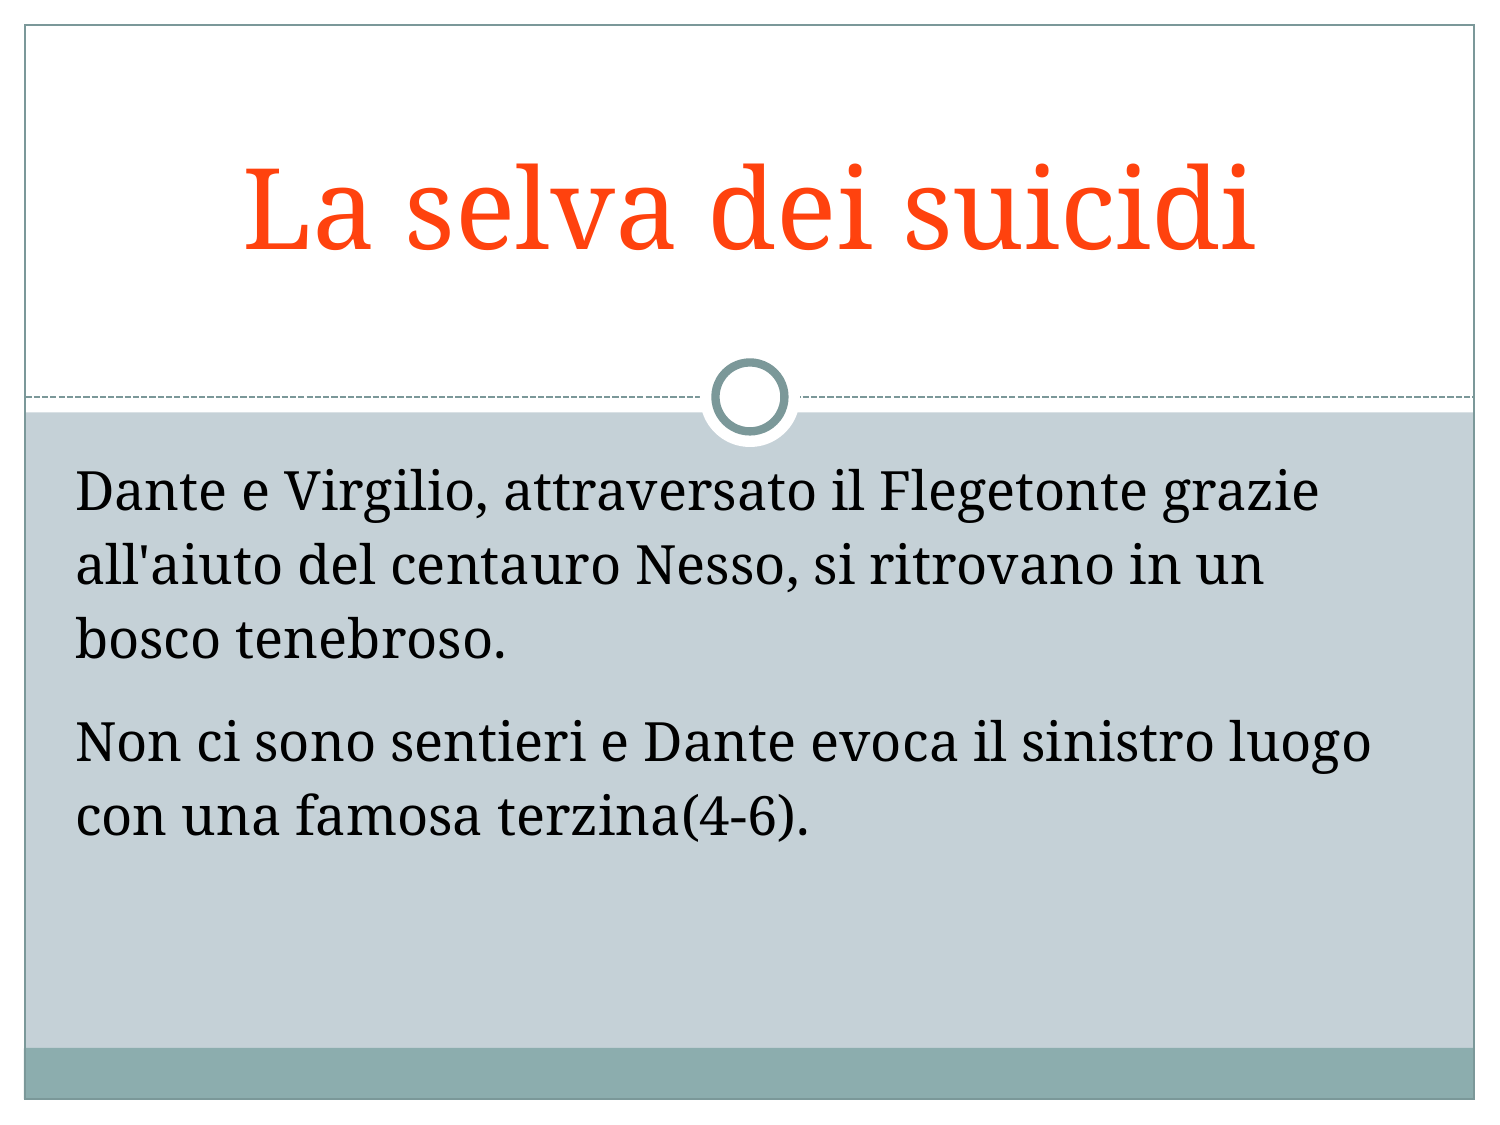

# La selva dei suicidi
Dante e Virgilio, attraversato il Flegetonte grazie all'aiuto del centauro Nesso, si ritrovano in un bosco tenebroso.
Non ci sono sentieri e Dante evoca il sinistro luogo con una famosa terzina(4-6).